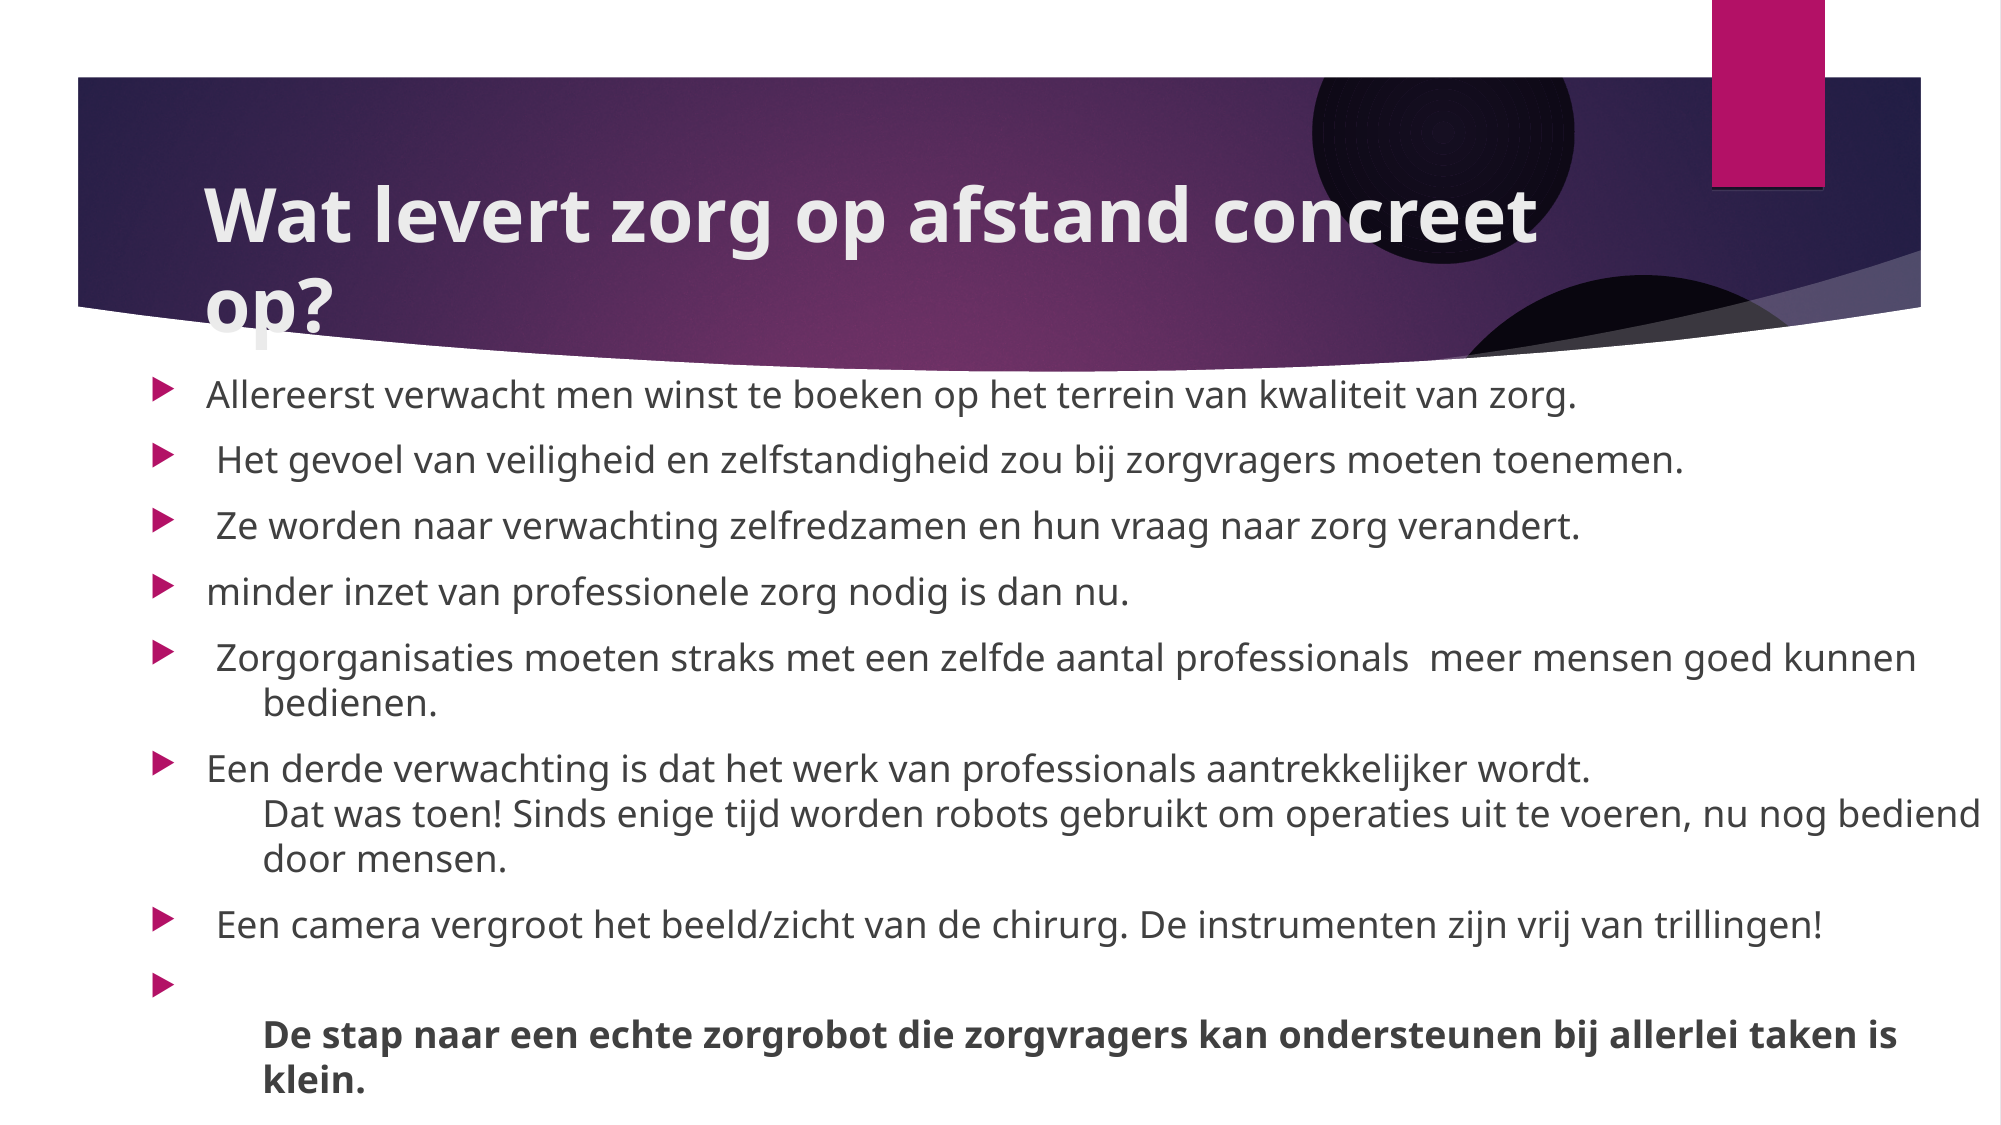

# Wat levert zorg op afstand concreet op?
Allereerst verwacht men winst te boeken op het terrein van kwaliteit van zorg.
 Het gevoel van veiligheid en zelfstandigheid zou bij zorgvragers moeten toenemen.
 Ze worden naar verwachting zelfredzamen en hun vraag naar zorg verandert.
minder inzet van professionele zorg nodig is dan nu.
 Zorgorganisaties moeten straks met een zelfde aantal professionals  meer mensen goed kunnen bedienen.
Een derde verwachting is dat het werk van professionals aantrekkelijker wordt.
Dat was toen! Sinds enige tijd worden robots gebruikt om operaties uit te voeren, nu nog bediend door mensen.
 Een camera vergroot het beeld/zicht van de chirurg. De instrumenten zijn vrij van trillingen!
De stap naar een echte zorgrobot die zorgvragers kan ondersteunen bij allerlei taken is klein.